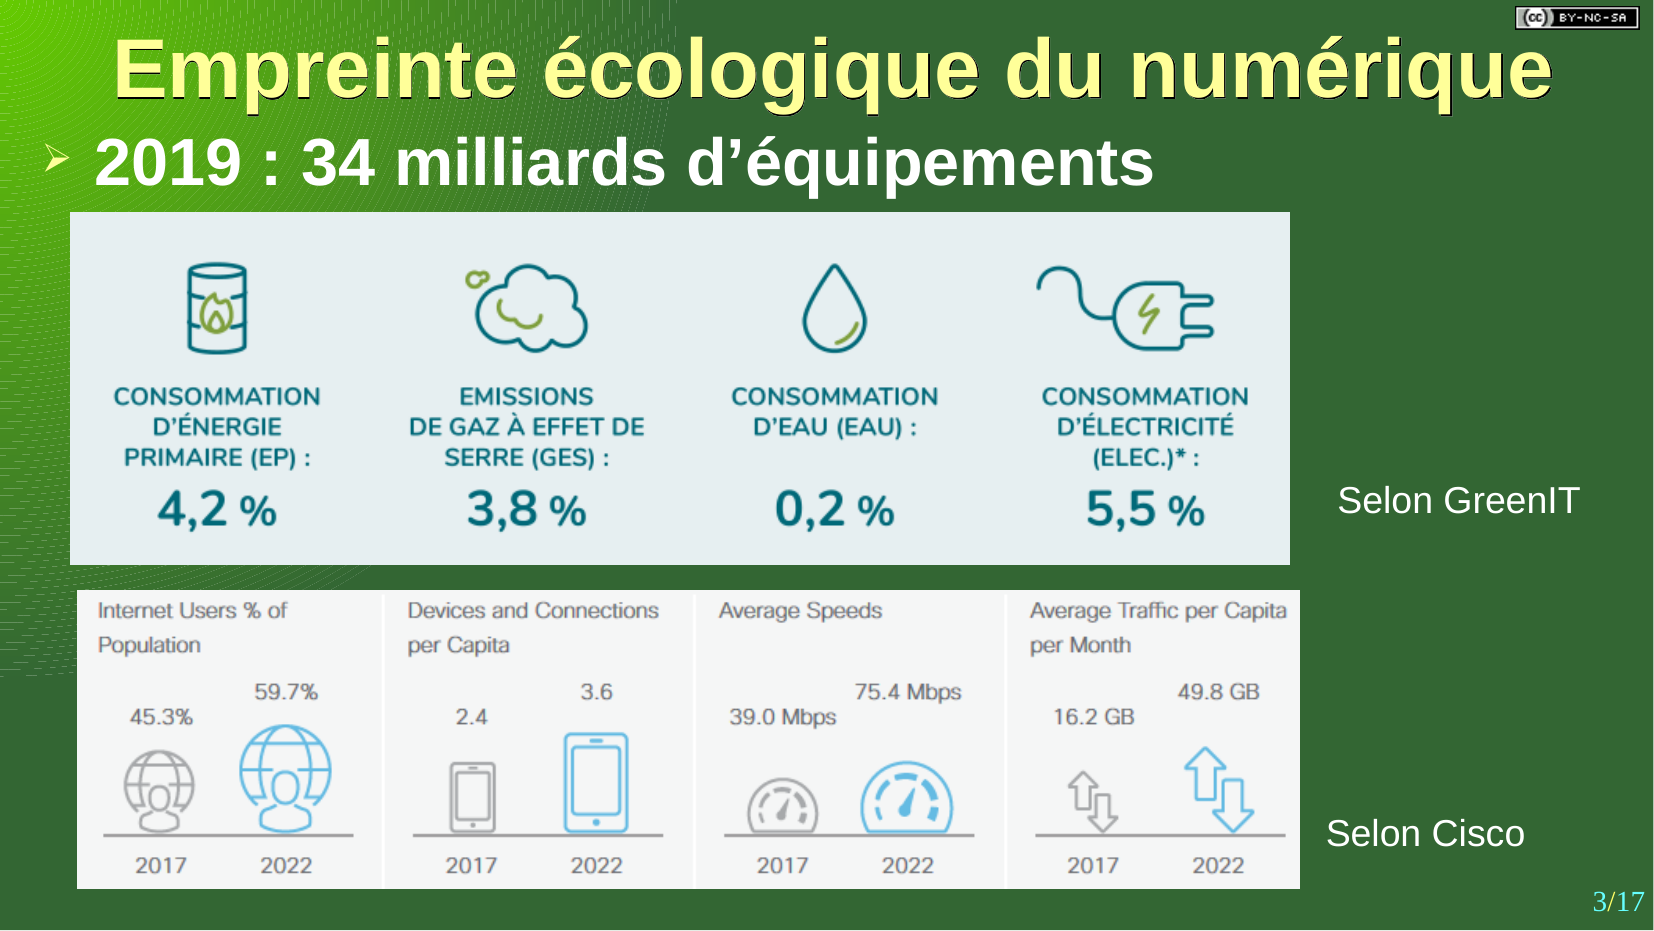

# Empreinte écologique du numérique
2019 : 34 milliards d’équipements
Selon GreenIT
Selon Cisco
-
3